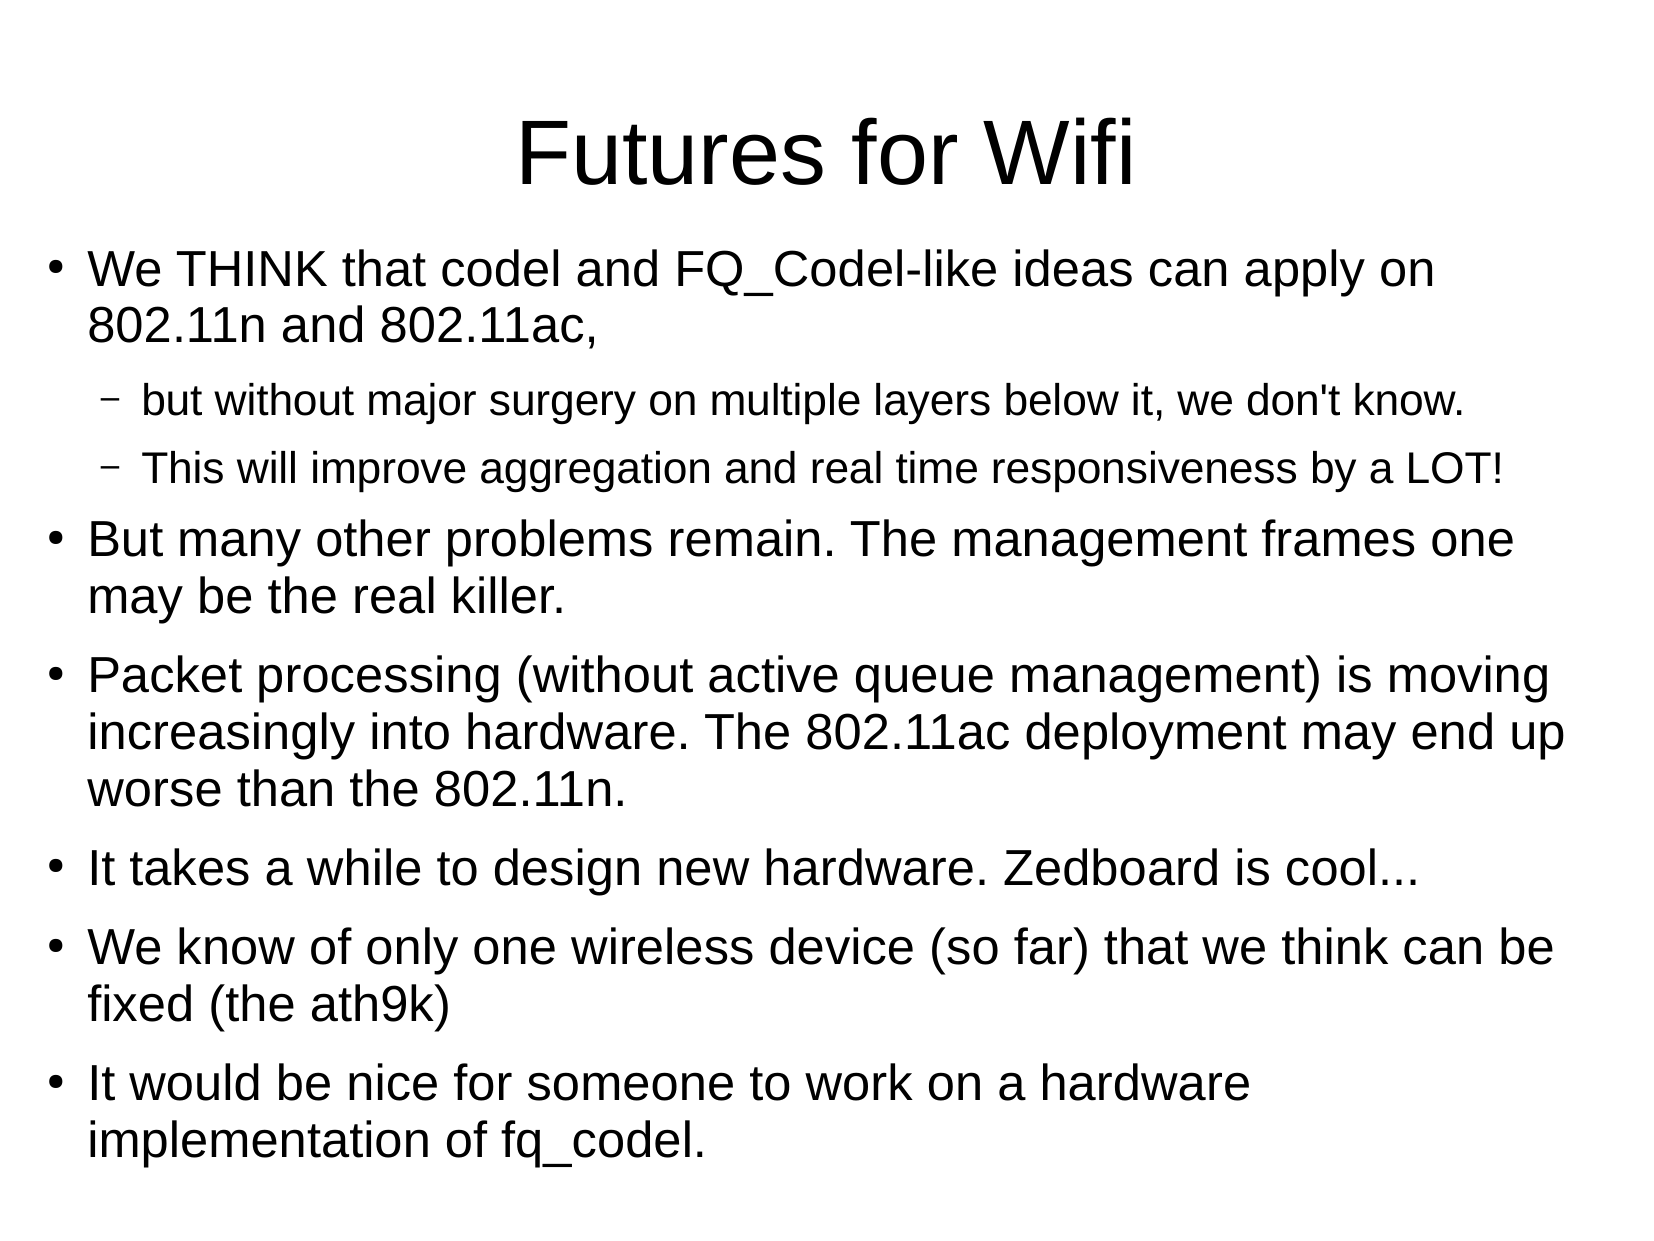

# Futures for Wifi
We THINK that codel and FQ_Codel-like ideas can apply on 802.11n and 802.11ac,
but without major surgery on multiple layers below it, we don't know.
This will improve aggregation and real time responsiveness by a LOT!
But many other problems remain. The management frames one may be the real killer.
Packet processing (without active queue management) is moving increasingly into hardware. The 802.11ac deployment may end up worse than the 802.11n.
It takes a while to design new hardware. Zedboard is cool...
We know of only one wireless device (so far) that we think can be fixed (the ath9k)
It would be nice for someone to work on a hardware implementation of fq_codel.